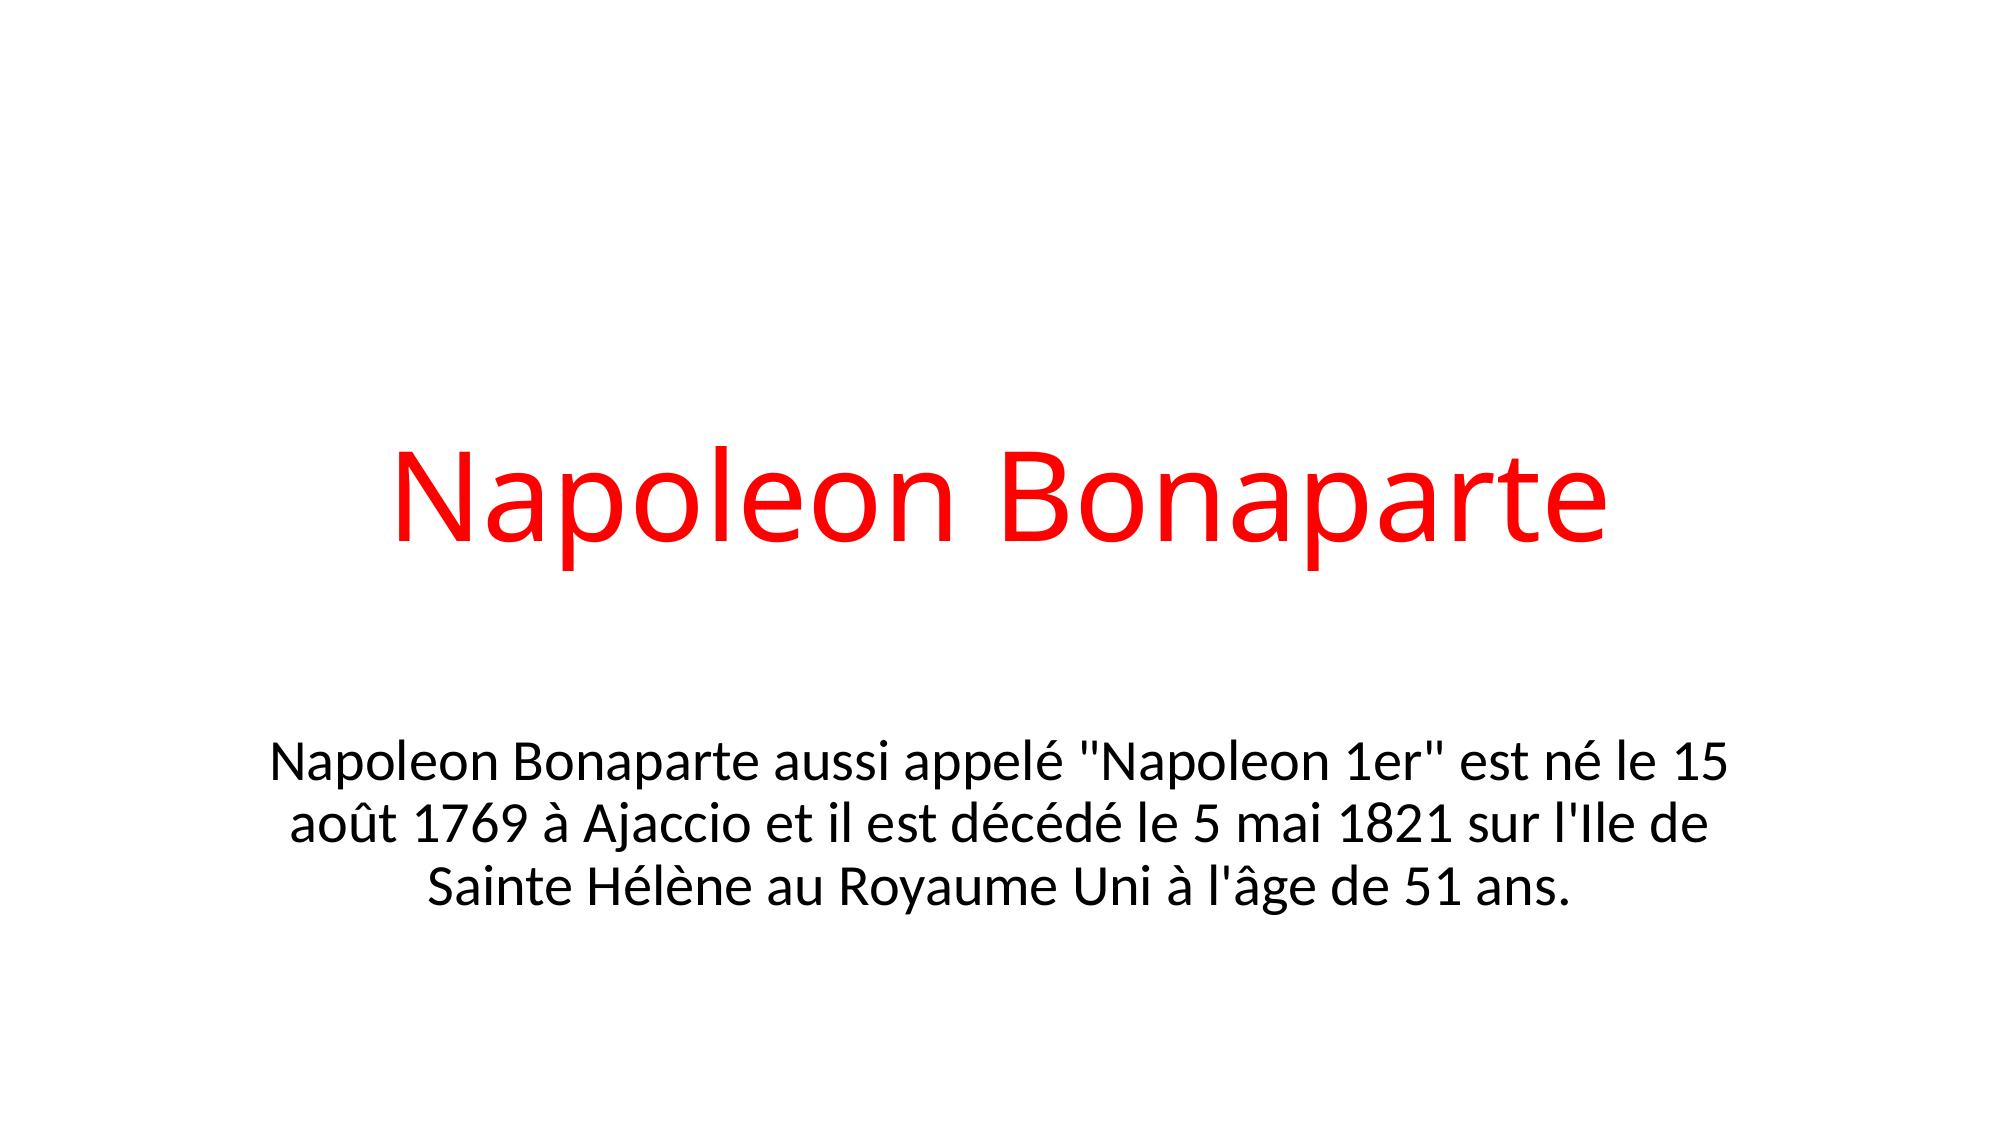

# Napoleon Bonaparte
Napoleon Bonaparte aussi appelé "Napoleon 1er" est né le 15 août 1769 à Ajaccio et il est décédé le 5 mai 1821 sur l'Ile de Sainte Hélène au Royaume Uni à l'âge de 51 ans.